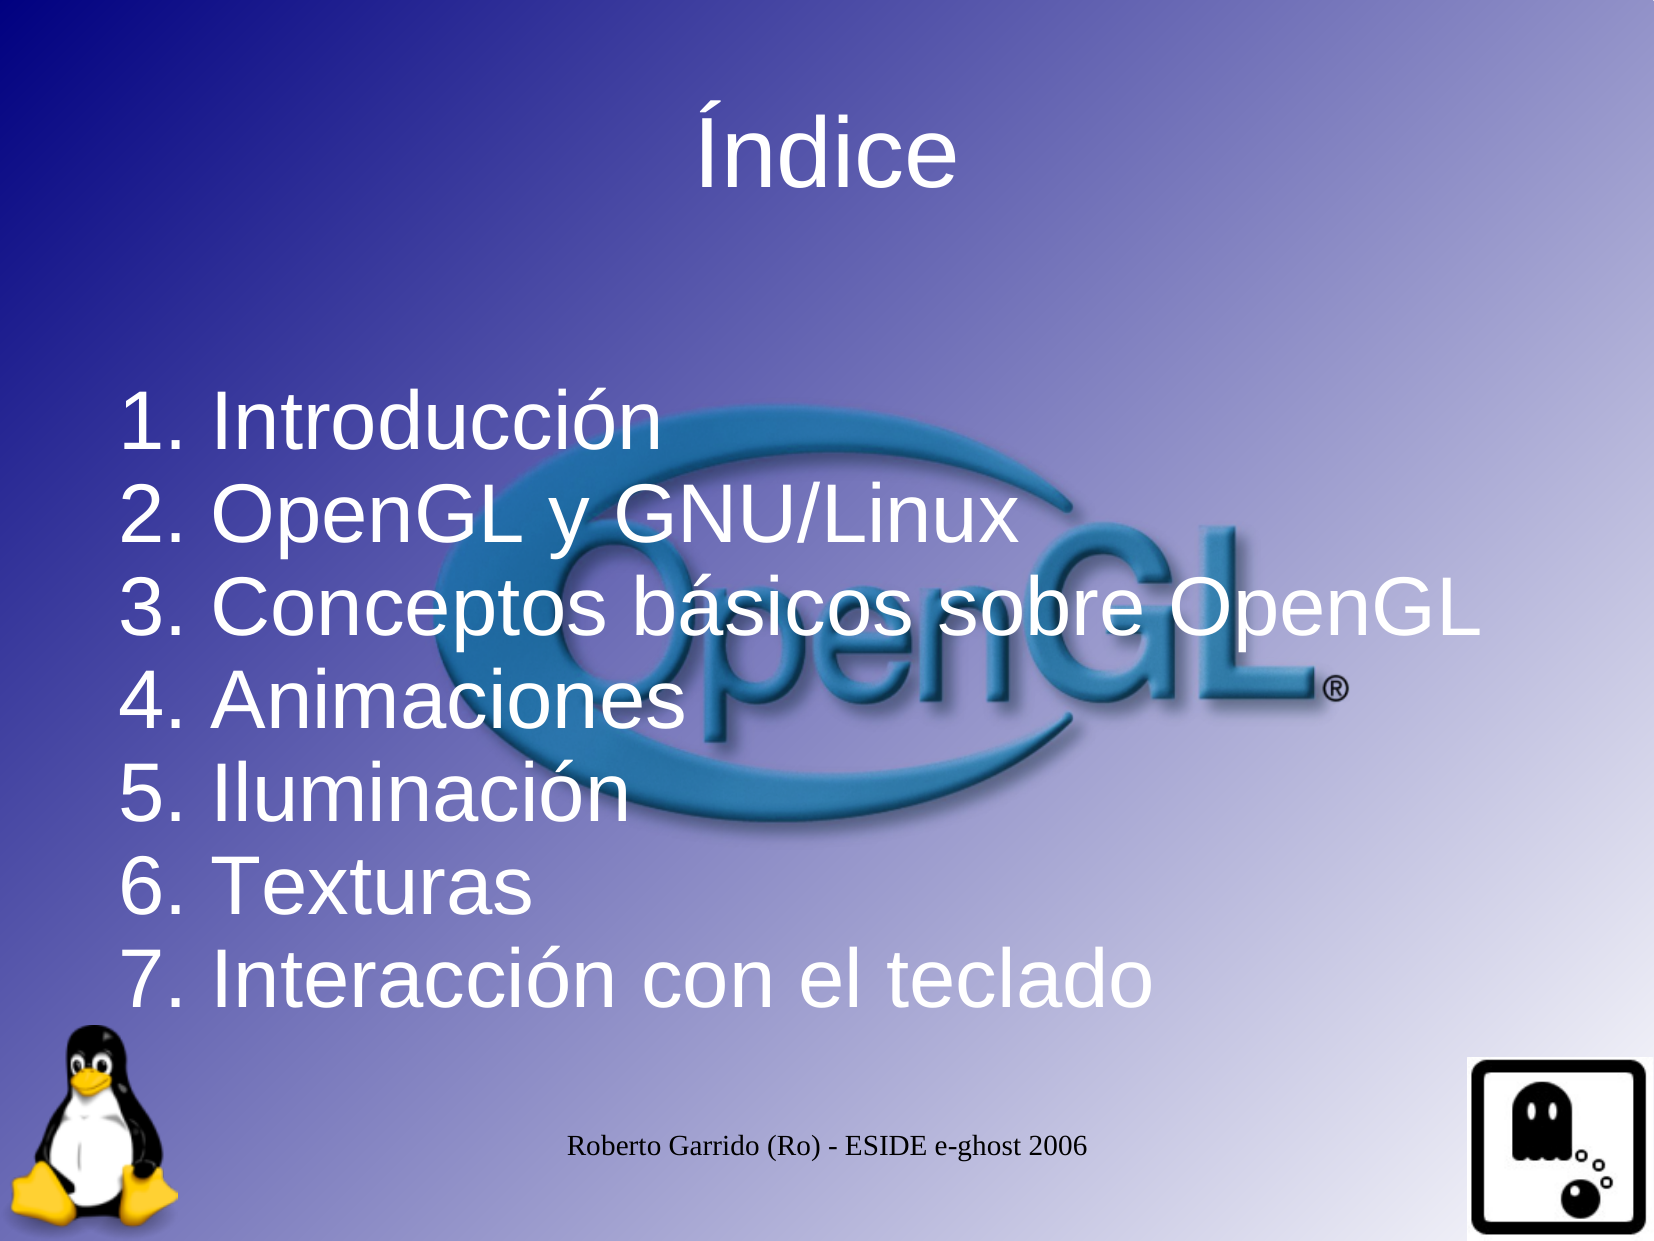

# Índice
1. Introducción
2. OpenGL y GNU/Linux
3. Conceptos básicos sobre OpenGL
4. Animaciones
5. Iluminación
6. Texturas
7. Interacción con el teclado
Roberto Garrido (Ro) - ESIDE e-ghost 2006